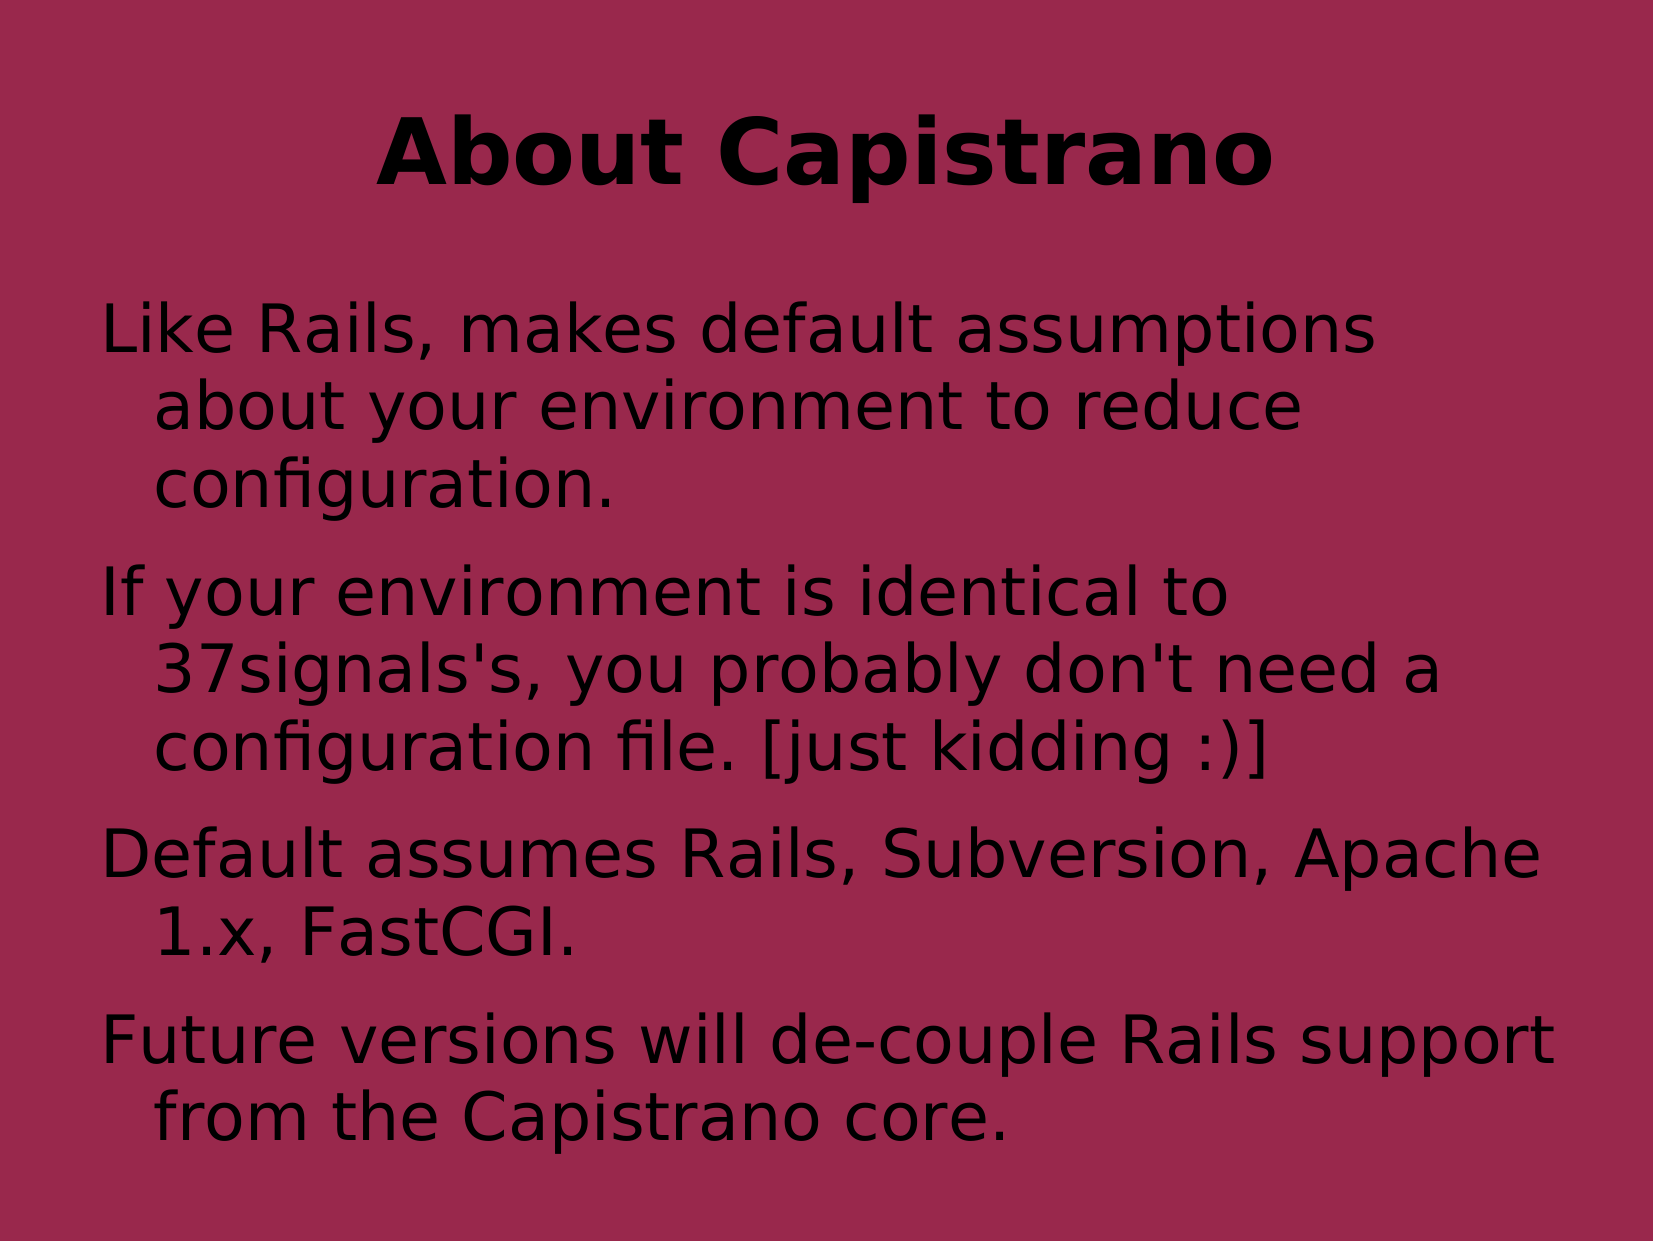

# About Capistrano
Like Rails, makes default assumptions about your environment to reduce configuration.
If your environment is identical to 37signals's, you probably don't need a configuration file. [just kidding :)]
Default assumes Rails, Subversion, Apache 1.x, FastCGI.
Future versions will de-couple Rails support from the Capistrano core.